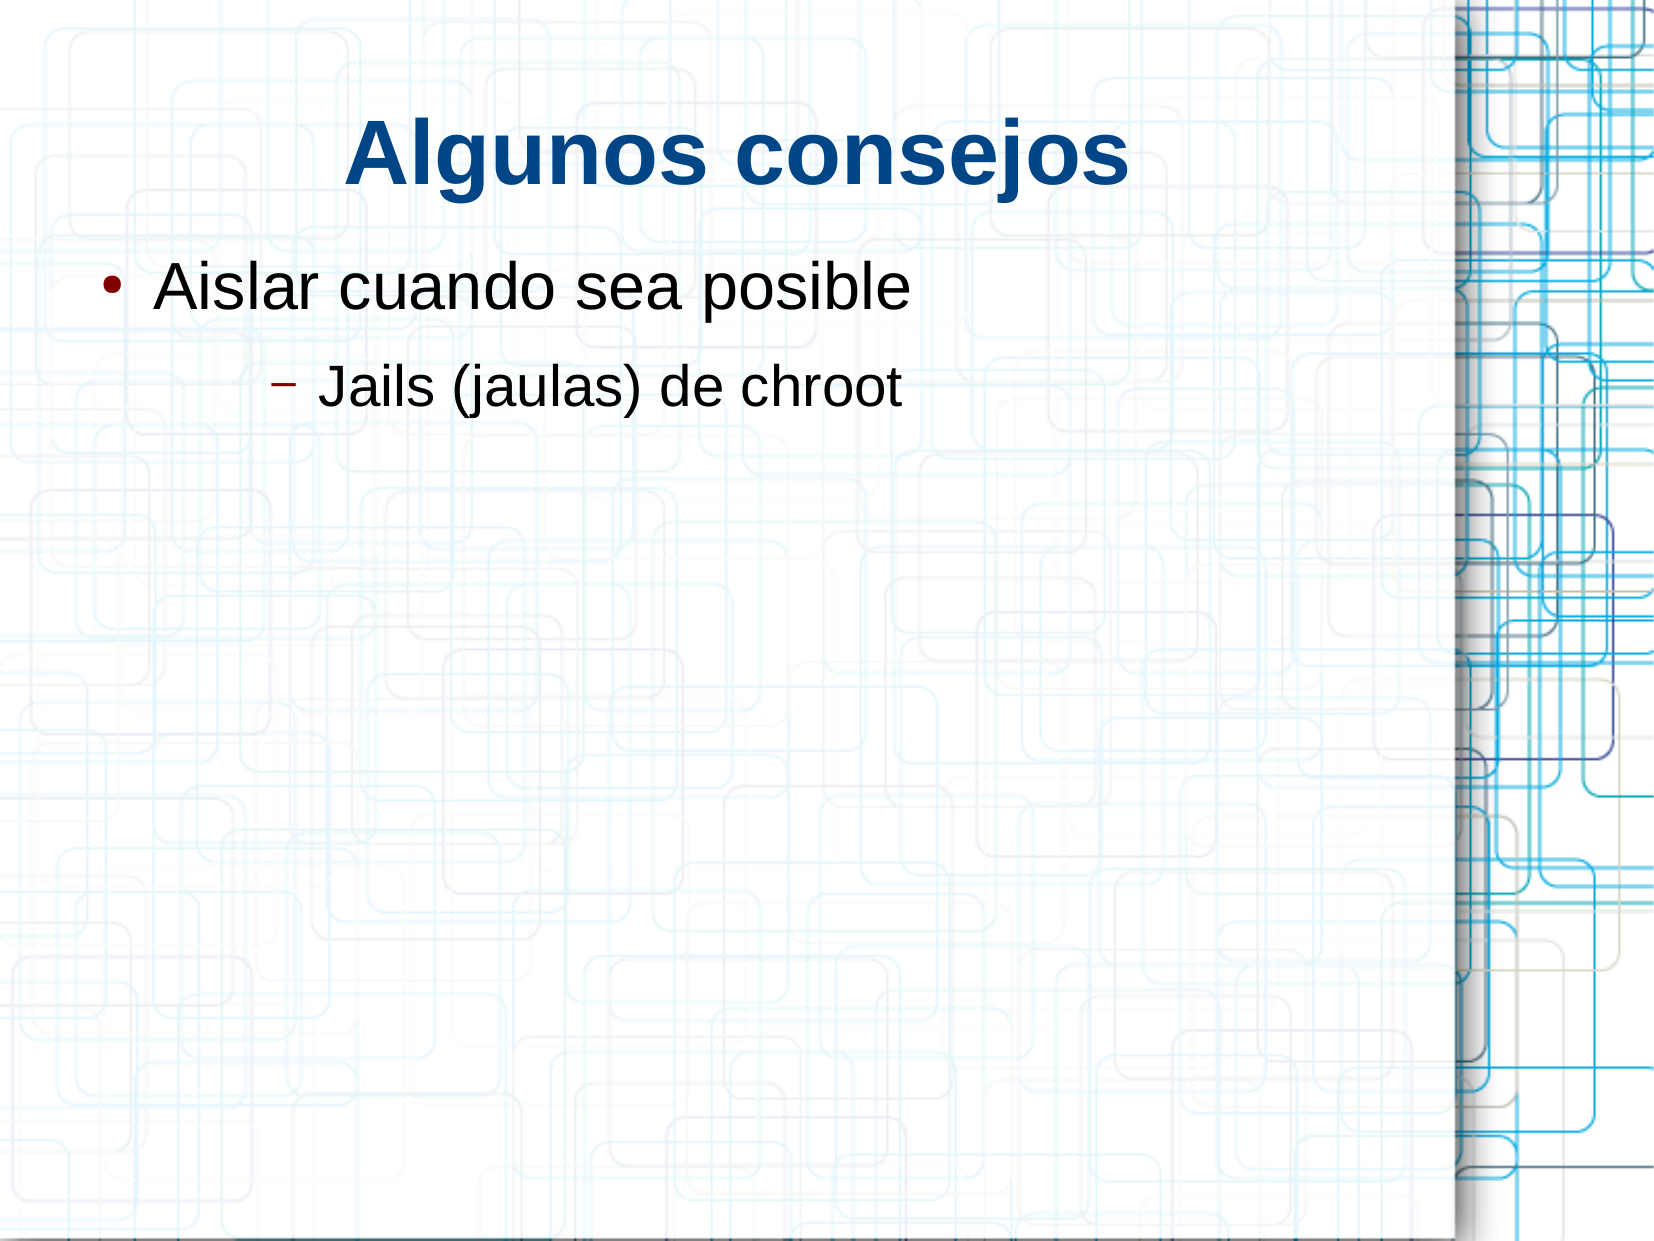

# Algunos consejos
Aislar cuando sea posible
Jails (jaulas) de chroot